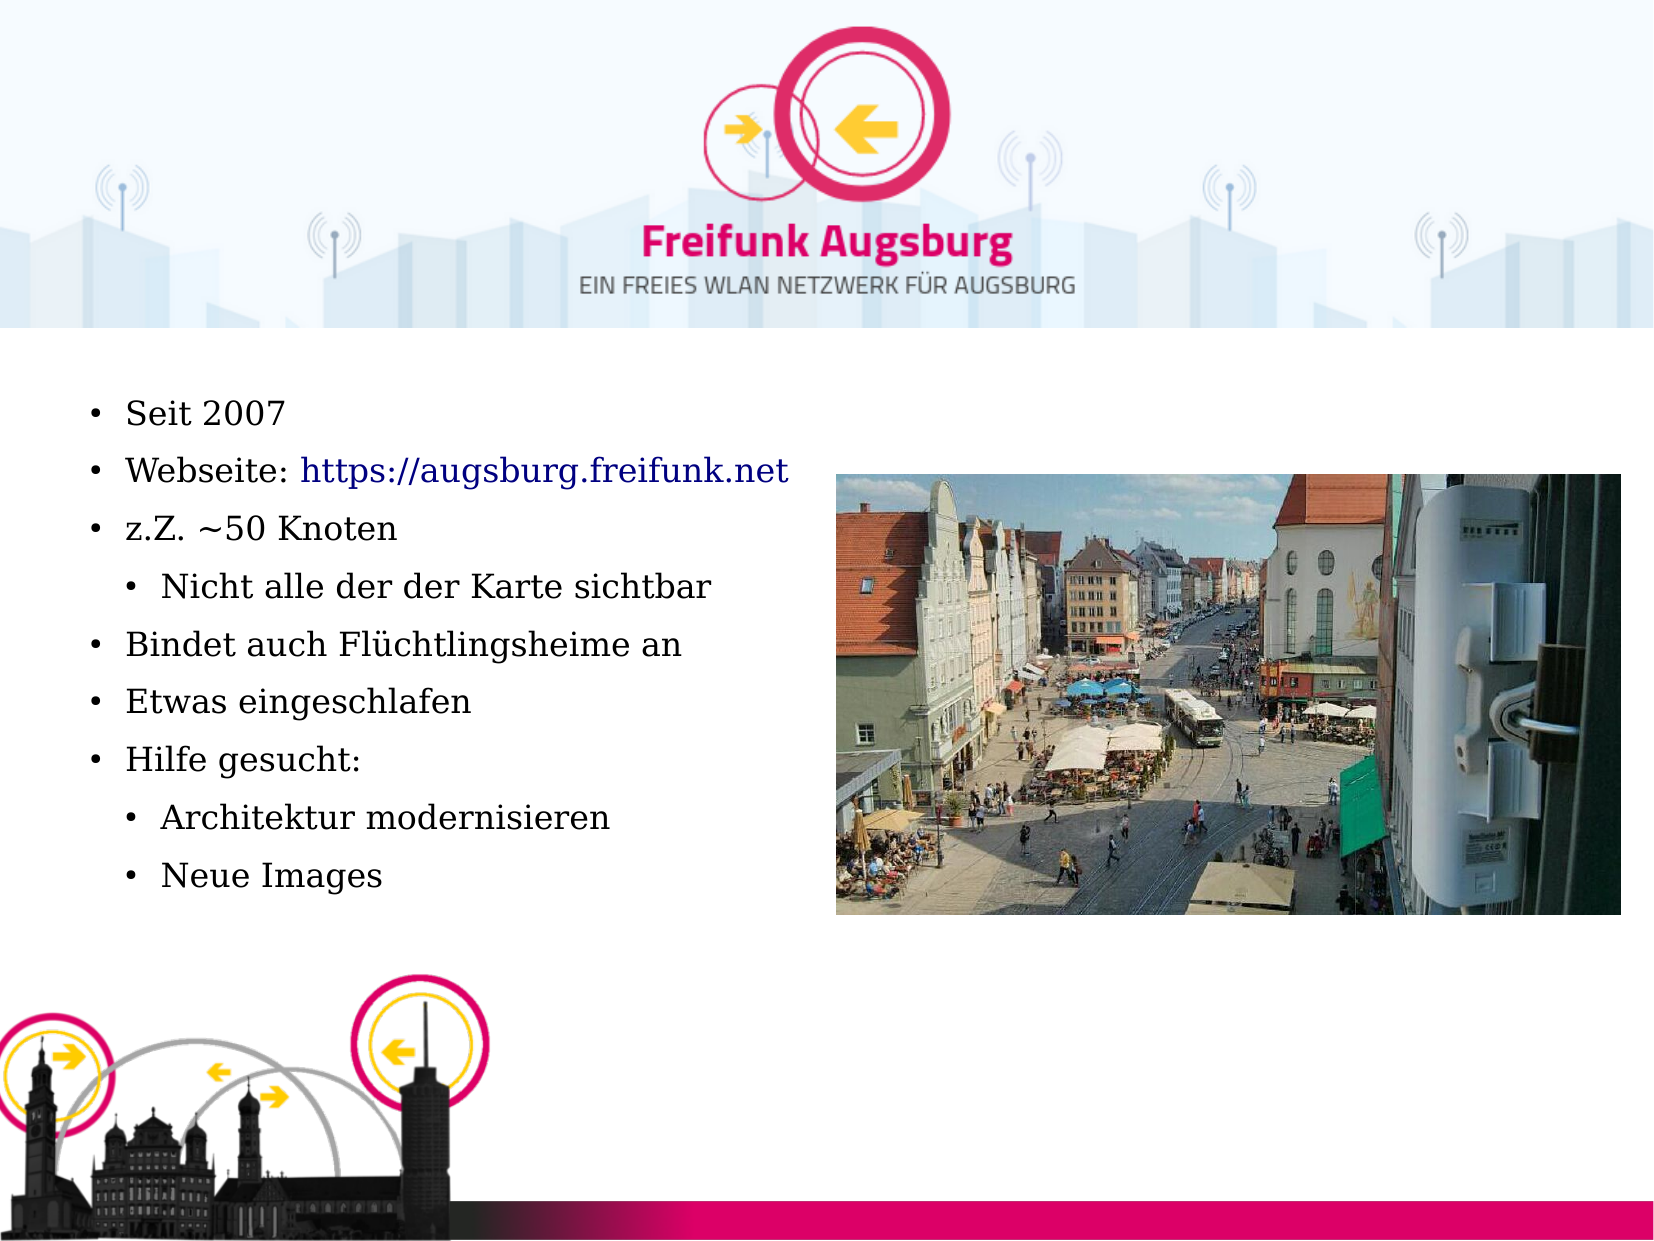

Seit 2007
Webseite: https://augsburg.freifunk.net
z.Z. ~50 Knoten
Nicht alle der der Karte sichtbar
Bindet auch Flüchtlingsheime an
Etwas eingeschlafen
Hilfe gesucht:
Architektur modernisieren
Neue Images